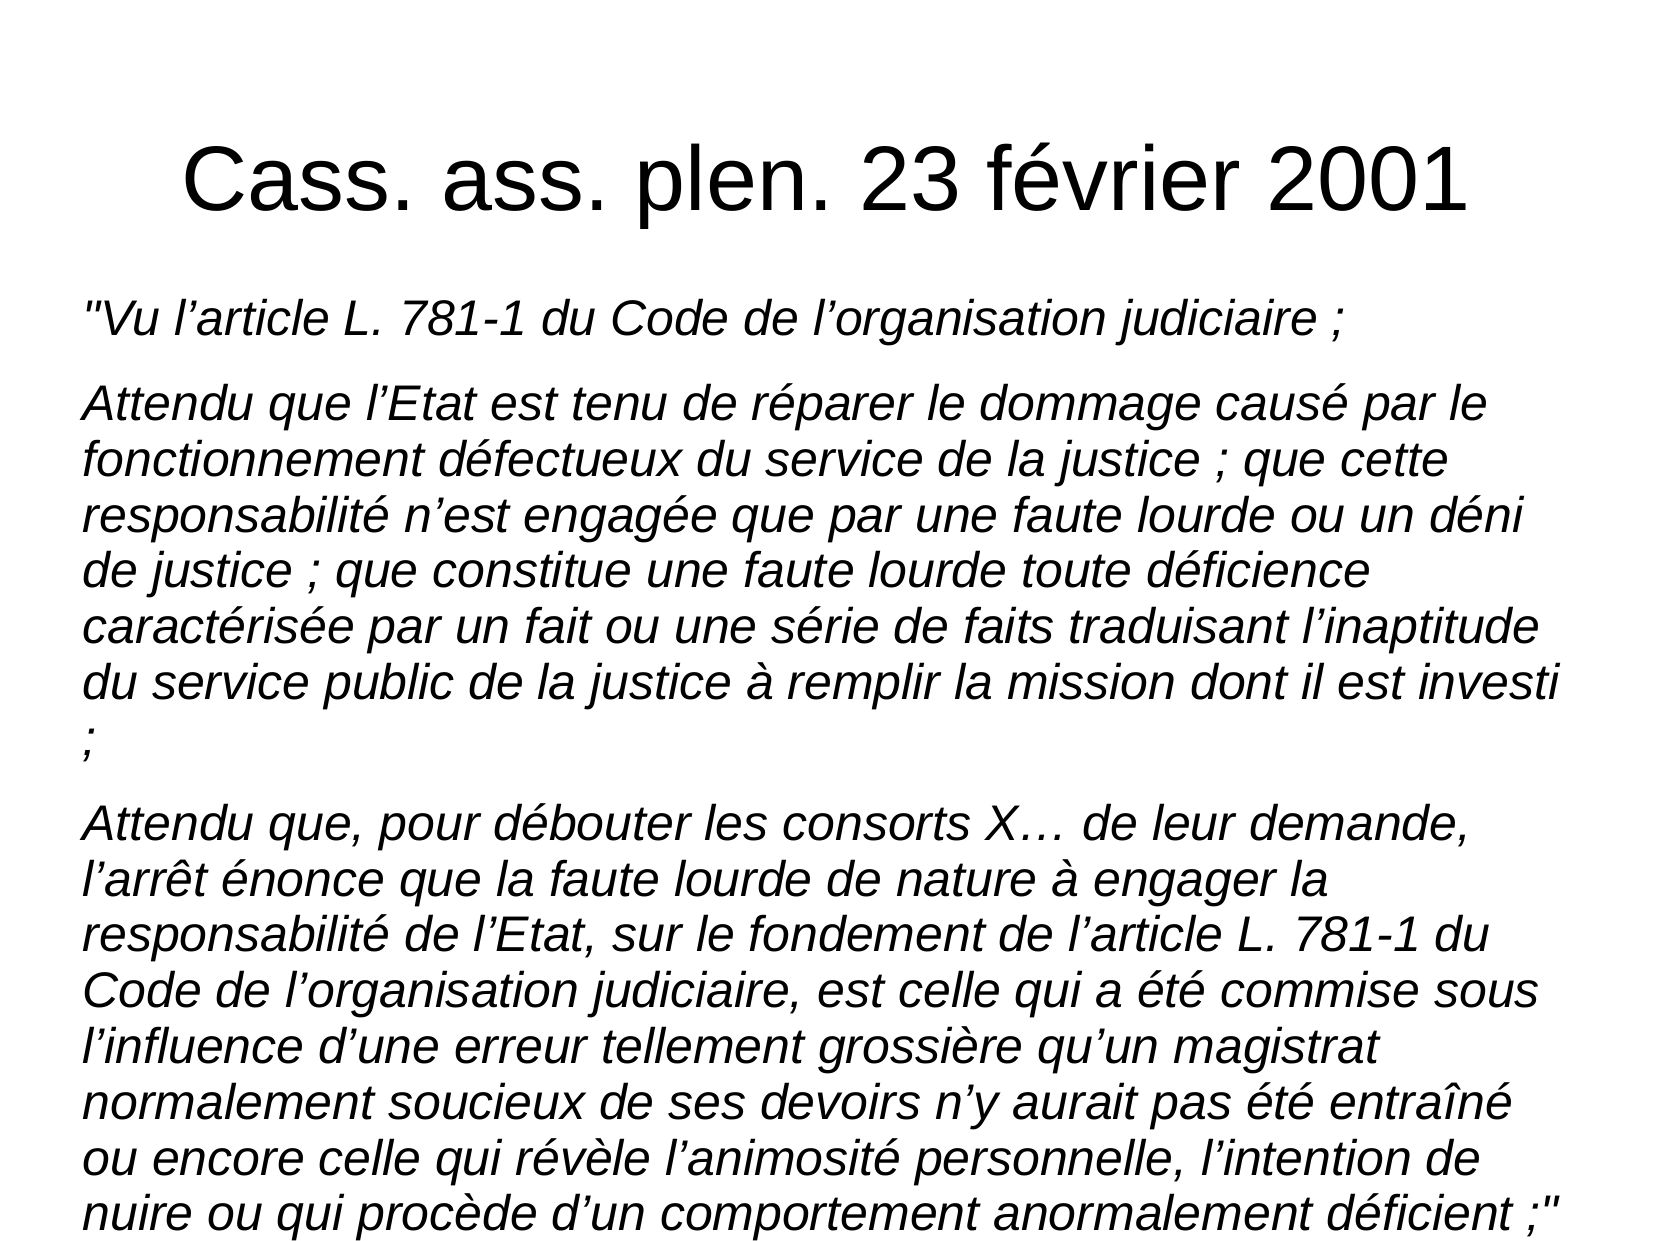

# Cass. ass. plen. 23 février 2001
"Vu l’article L. 781-1 du Code de l’organisation judiciaire ;
Attendu que l’Etat est tenu de réparer le dommage causé par le fonctionnement défectueux du service de la justice ; que cette responsabilité n’est engagée que par une faute lourde ou un déni de justice ; que constitue une faute lourde toute déficience caractérisée par un fait ou une série de faits traduisant l’inaptitude du service public de la justice à remplir la mission dont il est investi ;
Attendu que, pour débouter les consorts X… de leur demande, l’arrêt énonce que la faute lourde de nature à engager la responsabilité de l’Etat, sur le fondement de l’article L. 781-1 du Code de l’organisation judiciaire, est celle qui a été commise sous l’influence d’une erreur tellement grossière qu’un magistrat normalement soucieux de ses devoirs n’y aurait pas été entraîné ou encore celle qui révèle l’animosité personnelle, l’intention de nuire ou qui procède d’un comportement anormalement déficient ;"